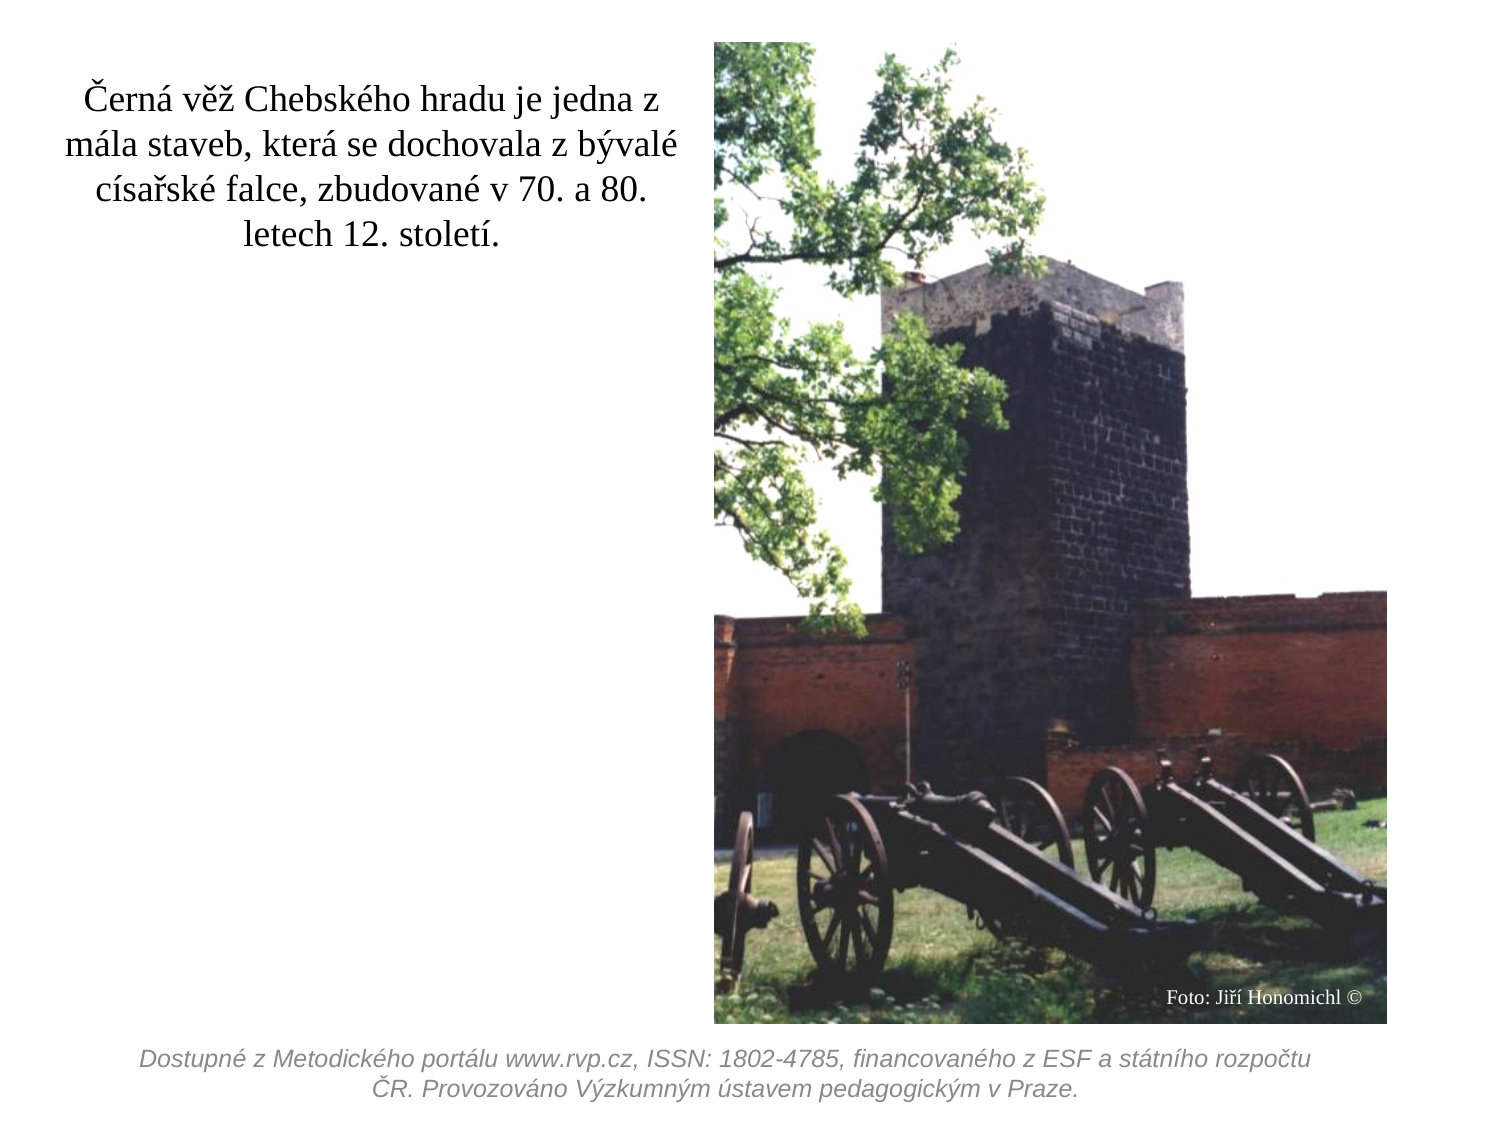

Černá věž Chebského hradu je jedna z mála staveb, která se dochovala z bývalé císařské falce, zbudované v 70. a 80. letech 12. století.
Foto: Jiří Honomichl ©
Dostupné z Metodického portálu www.rvp.cz, ISSN: 1802-4785, financovaného z ESF a státního rozpočtu ČR. Provozováno Výzkumným ústavem pedagogickým v Praze.